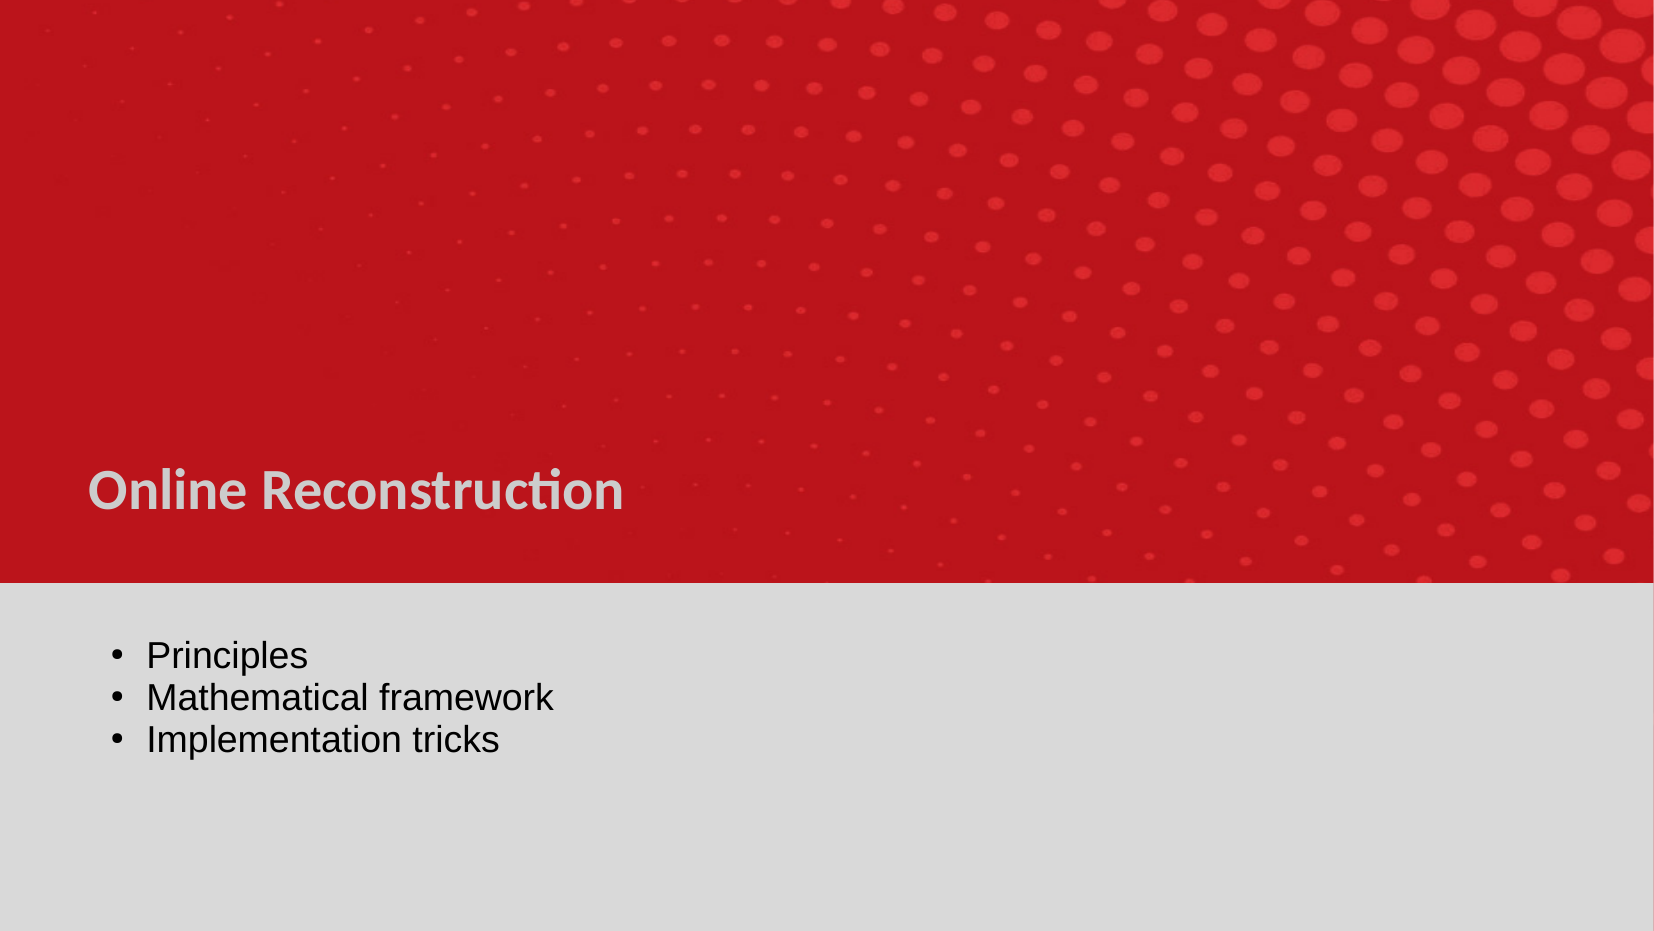

# Online Reconstruction
Principles
Mathematical framework
Implementation tricks
6